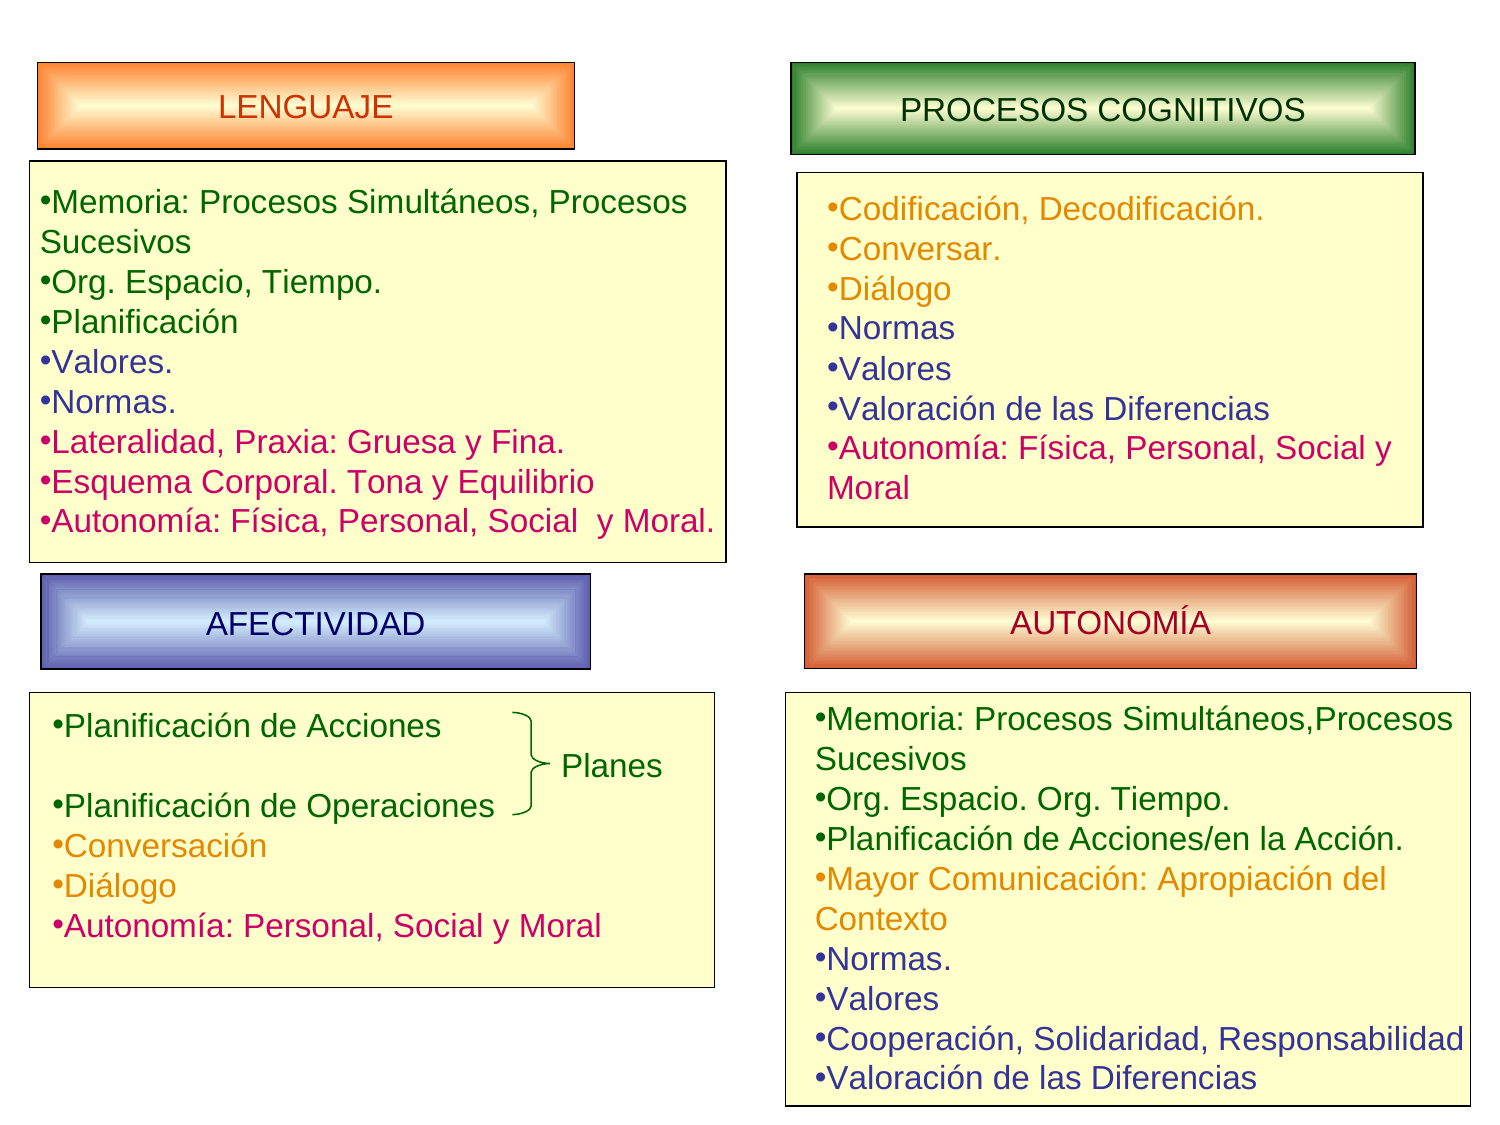

LENGUAJE
PROCESOS COGNITIVOS
Memoria: Procesos Simultáneos, Procesos Sucesivos
Org. Espacio, Tiempo.
Planificación
Valores.
Normas.
Lateralidad, Praxia: Gruesa y Fina.
Esquema Corporal. Tona y Equilibrio
Autonomía: Física, Personal, Social y Moral.
Codificación, Decodificación.
Conversar.
Diálogo
Normas
Valores
Valoración de las Diferencias
Autonomía: Física, Personal, Social y Moral
AUTONOMÍA
AFECTIVIDAD
Memoria: Procesos Simultáneos,Procesos Sucesivos
Org. Espacio. Org. Tiempo.
Planificación de Acciones/en la Acción.
Mayor Comunicación: Apropiación del Contexto
Normas.
Valores
Cooperación, Solidaridad, Responsabilidad
Valoración de las Diferencias
Planificación de Acciones
 Planes
Planificación de Operaciones
Conversación
Diálogo
Autonomía: Personal, Social y Moral